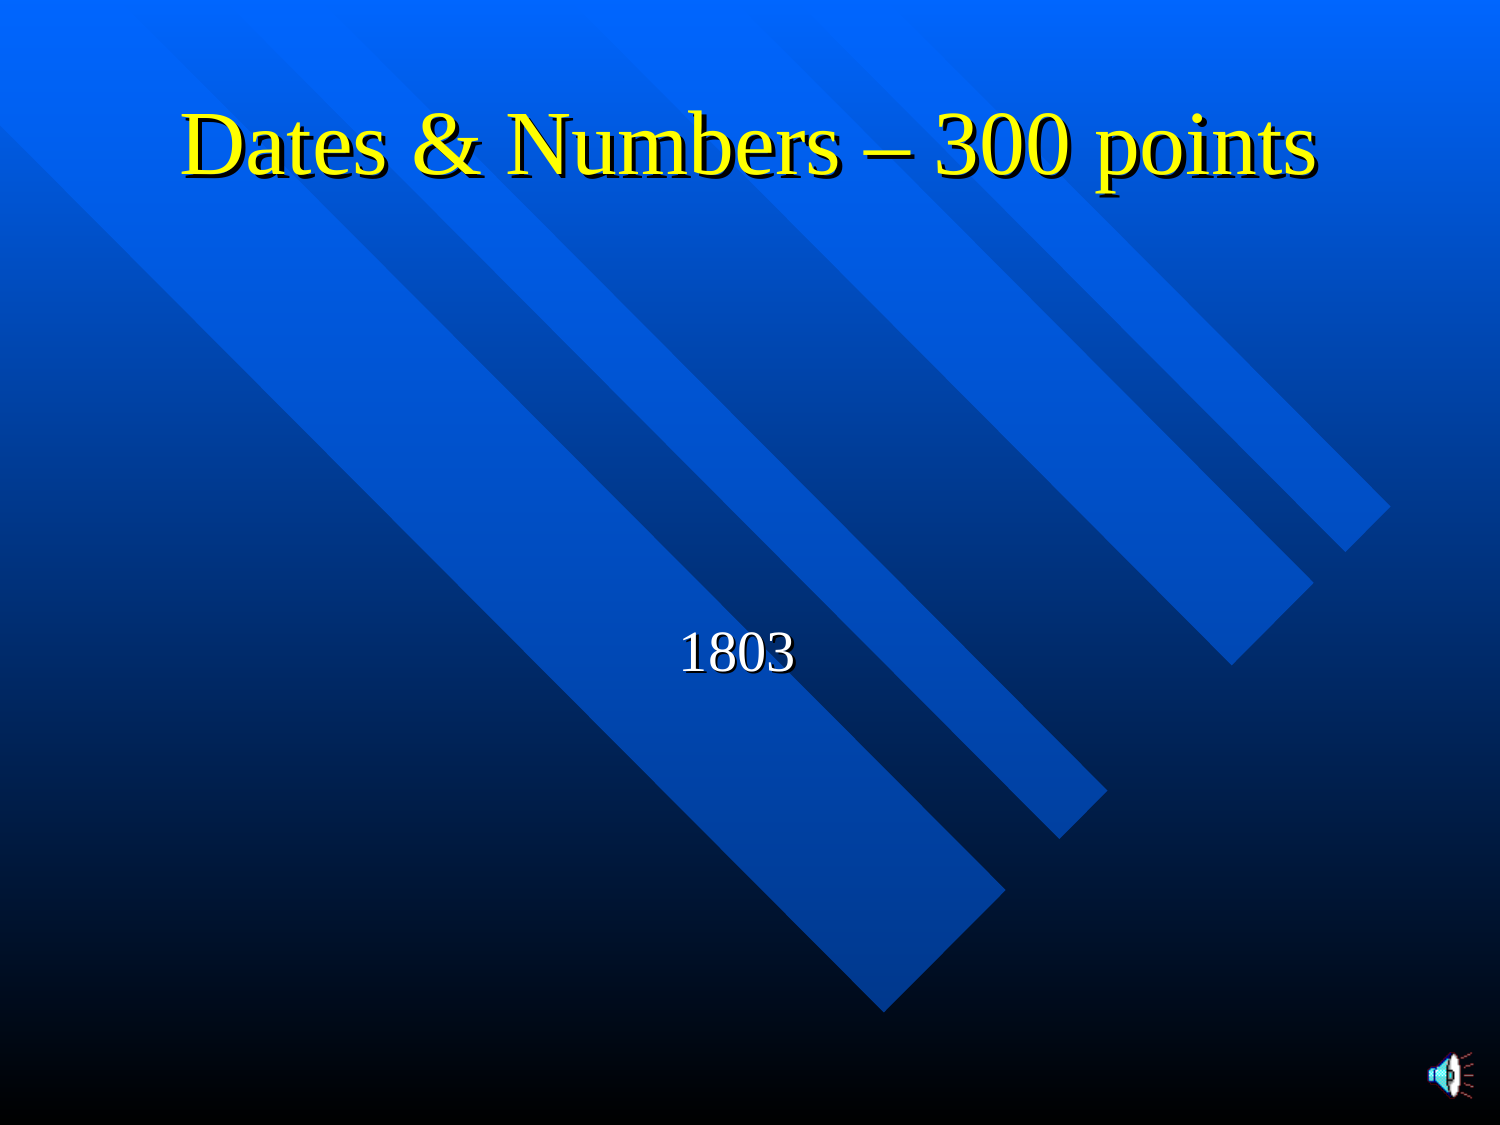

# Dates & Numbers – 300 points
| 1803 |
| --- |